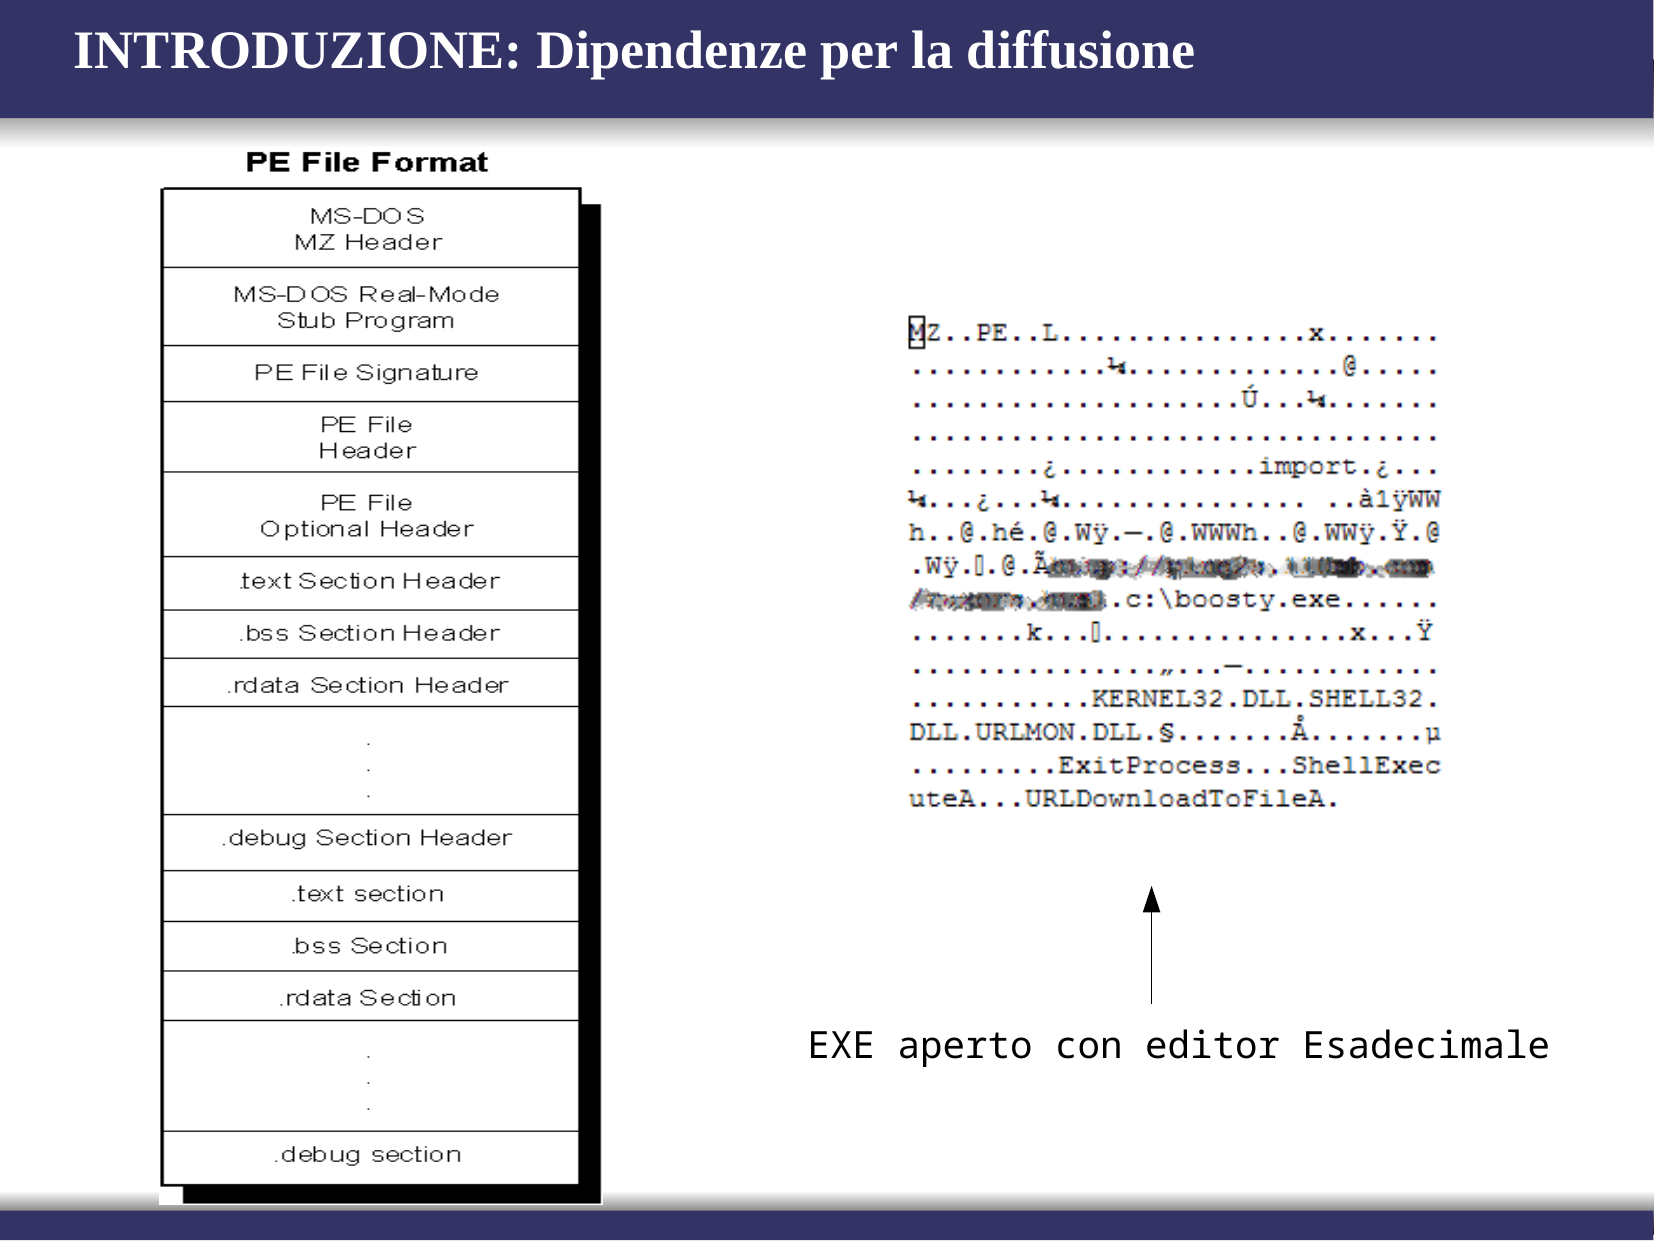

INTRODUZIONE: Dipendenze per la diffusione
EXE aperto con editor Esadecimale